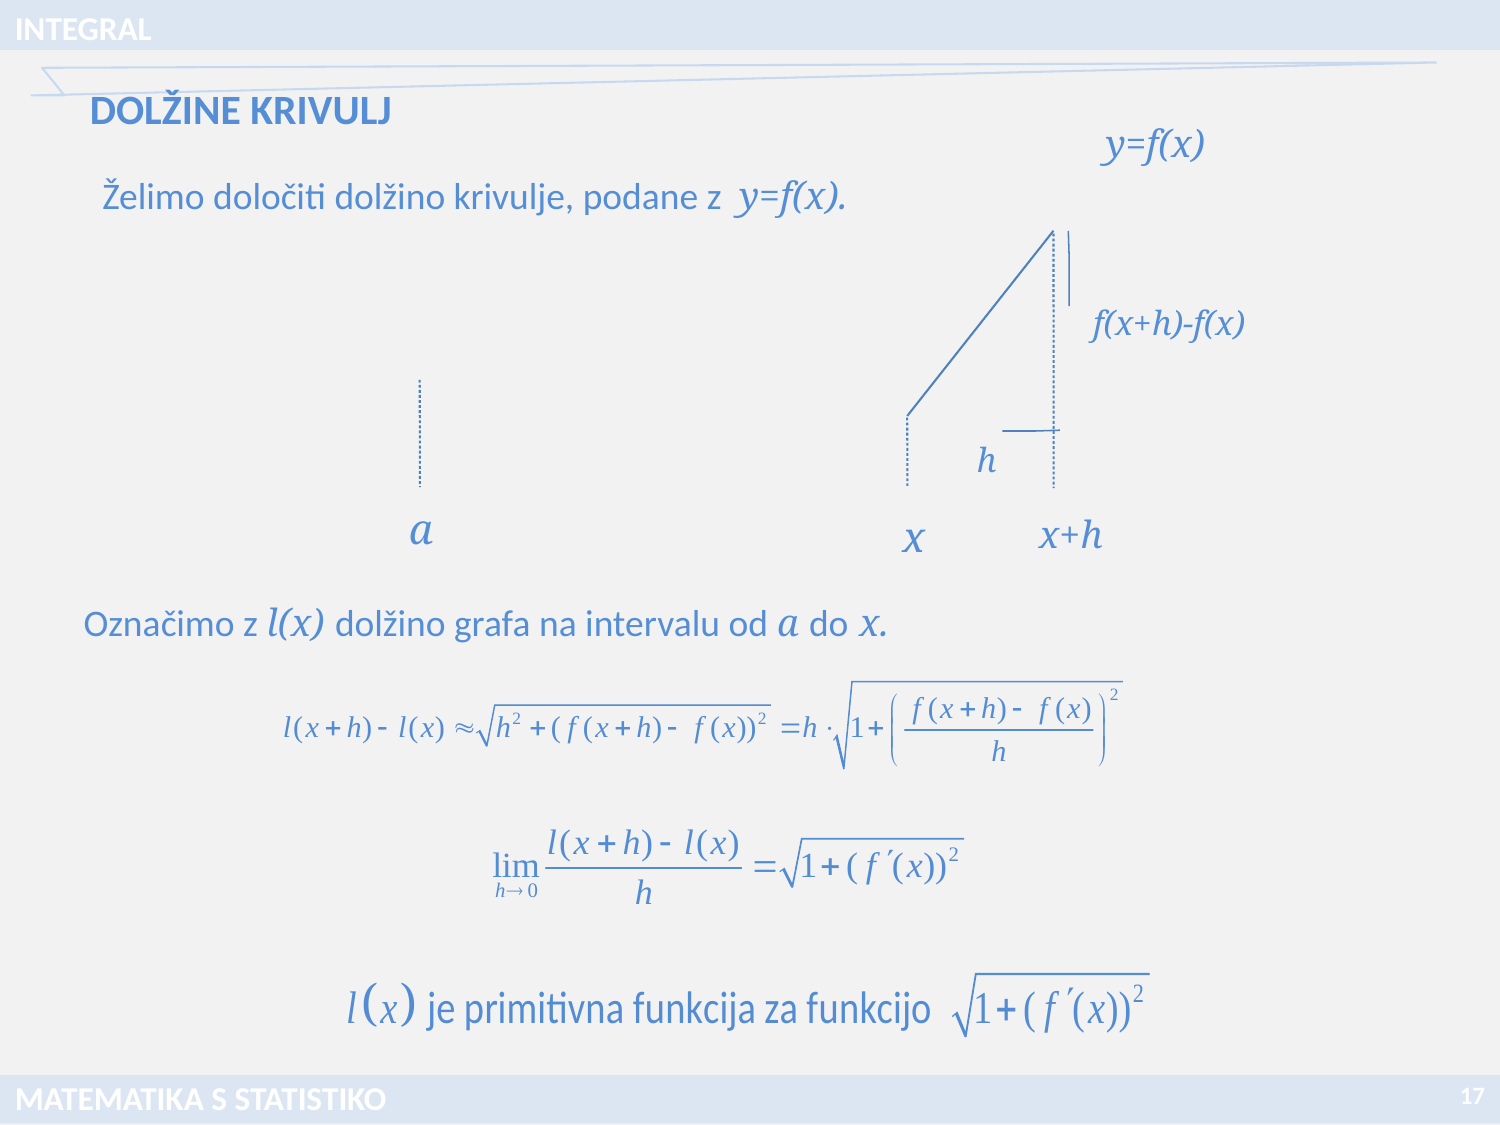

INTEGRAL
DOLŽINE KRIVULJ
y=f(x)
a
x
x+h
Želimo določiti dolžino krivulje, podane z y=f(x).
f(x+h)-f(x)
h
Označimo z l(x) dolžino grafa na intervalu od a do x.
MATEMATIKA S STATISTIKO